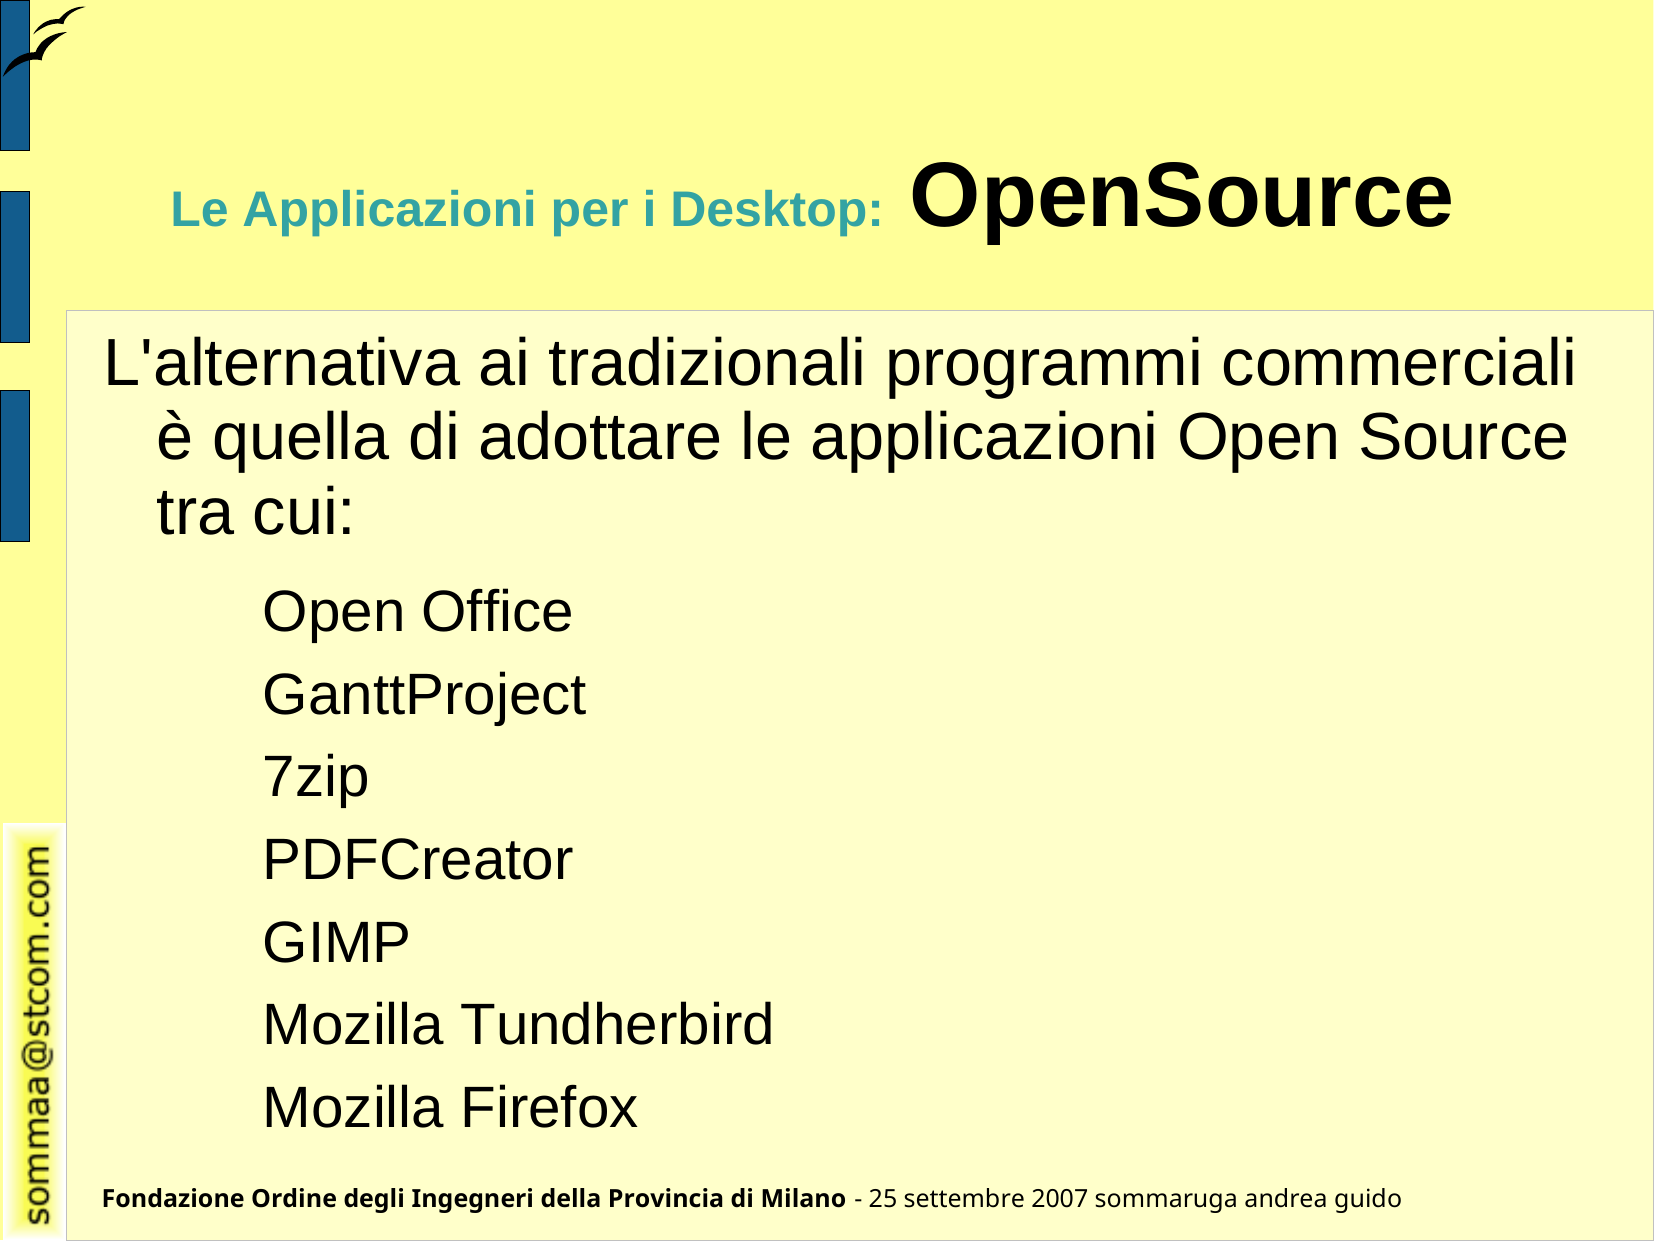

# Le Applicazioni per i Desktop: OpenSource
L'alternativa ai tradizionali programmi commerciali è quella di adottare le applicazioni Open Source tra cui:
Open Office
GanttProject
7zip
PDFCreator
GIMP
Mozilla Tundherbird
Mozilla Firefox